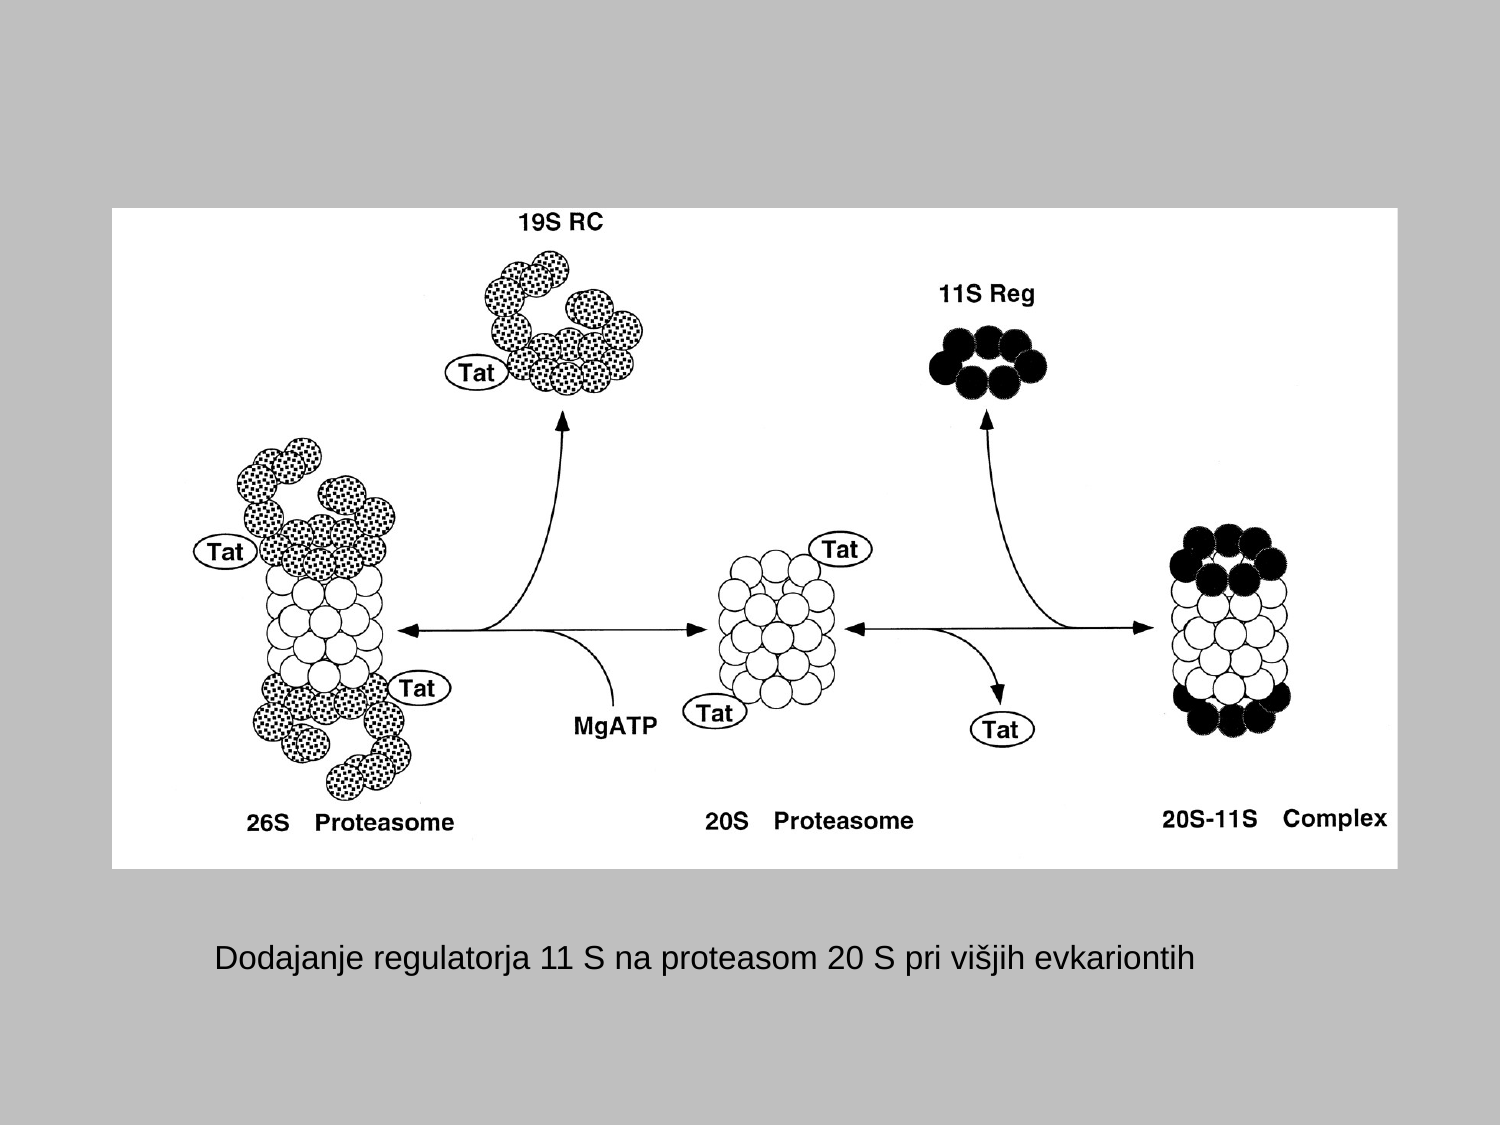

Dodajanje regulatorja 11 S na proteasom 20 S pri višjih evkariontih